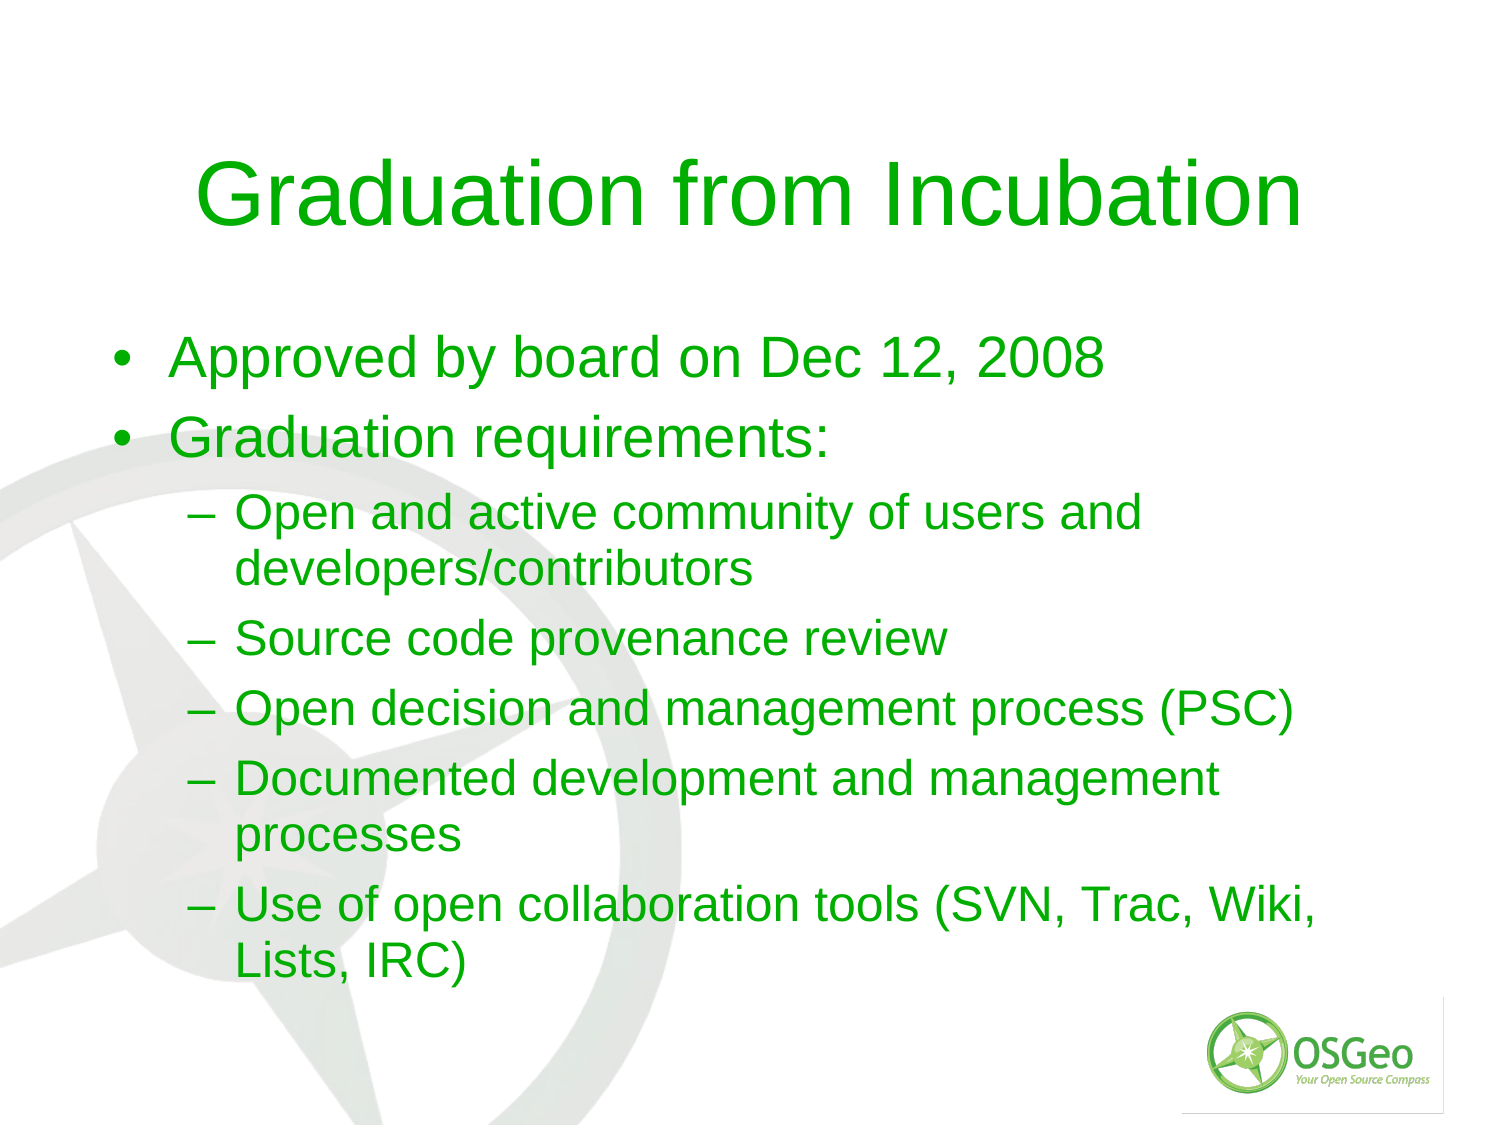

# Graduation from Incubation
Approved by board on Dec 12, 2008
Graduation requirements:
Open and active community of users and developers/contributors
Source code provenance review
Open decision and management process (PSC)
Documented development and management processes
Use of open collaboration tools (SVN, Trac, Wiki, Lists, IRC)